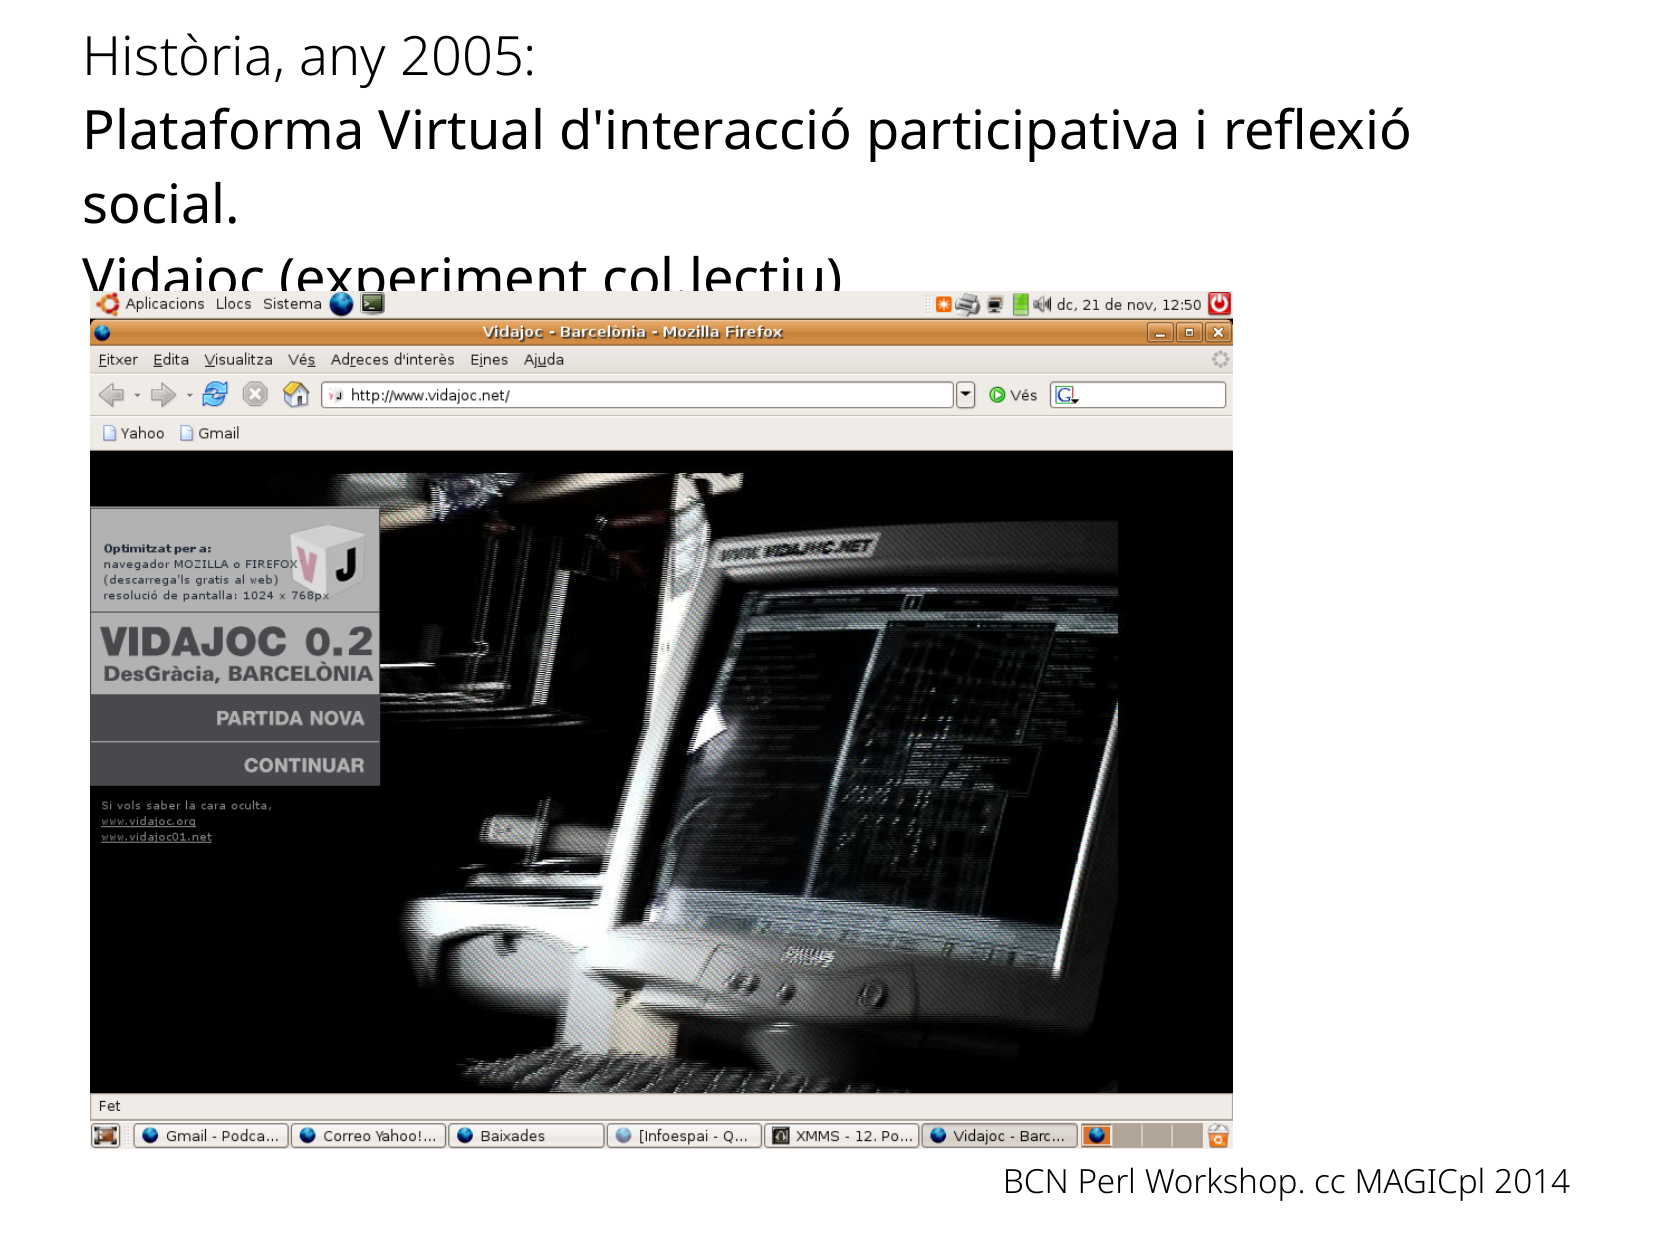

Història, any 2005:
Plataforma Virtual d'interacció participativa i reflexió social.
Vidajoc (experiment col.lectiu)
# BCN Perl Workshop. cc MAGICpl 2014